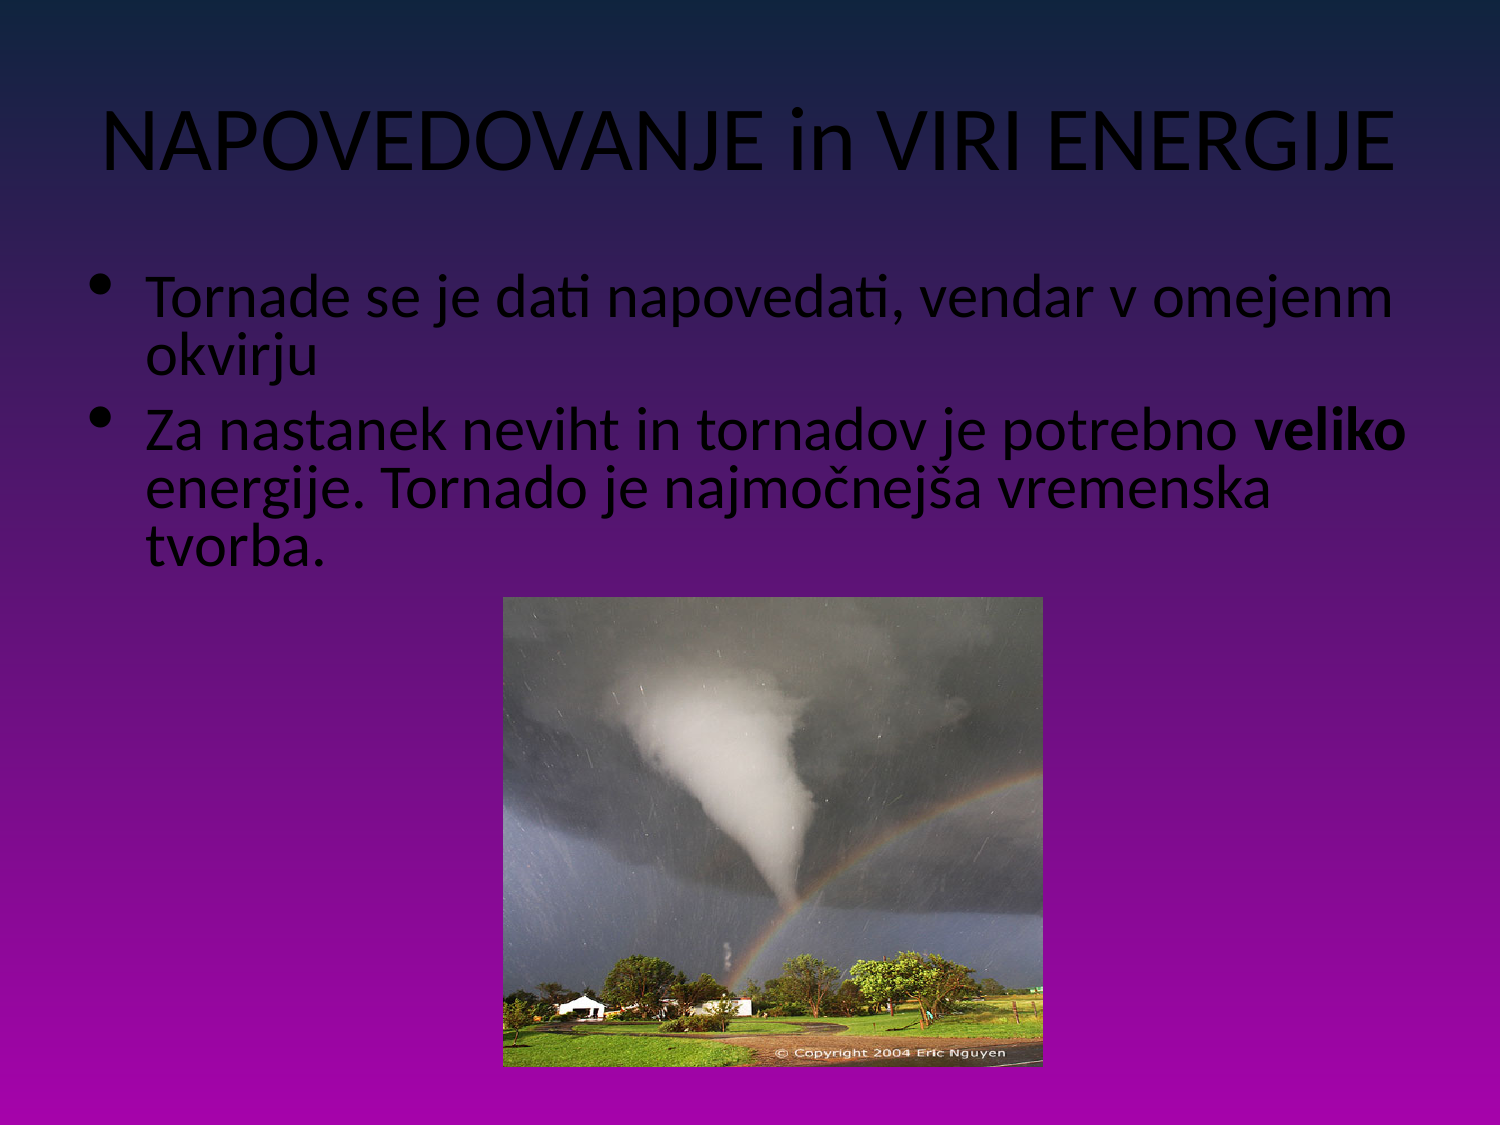

# NAPOVEDOVANJE in VIRI ENERGIJE
Tornade se je dati napovedati, vendar v omejenm okvirju
Za nastanek neviht in tornadov je potrebno veliko energije. Tornado je najmočnejša vremenska tvorba.